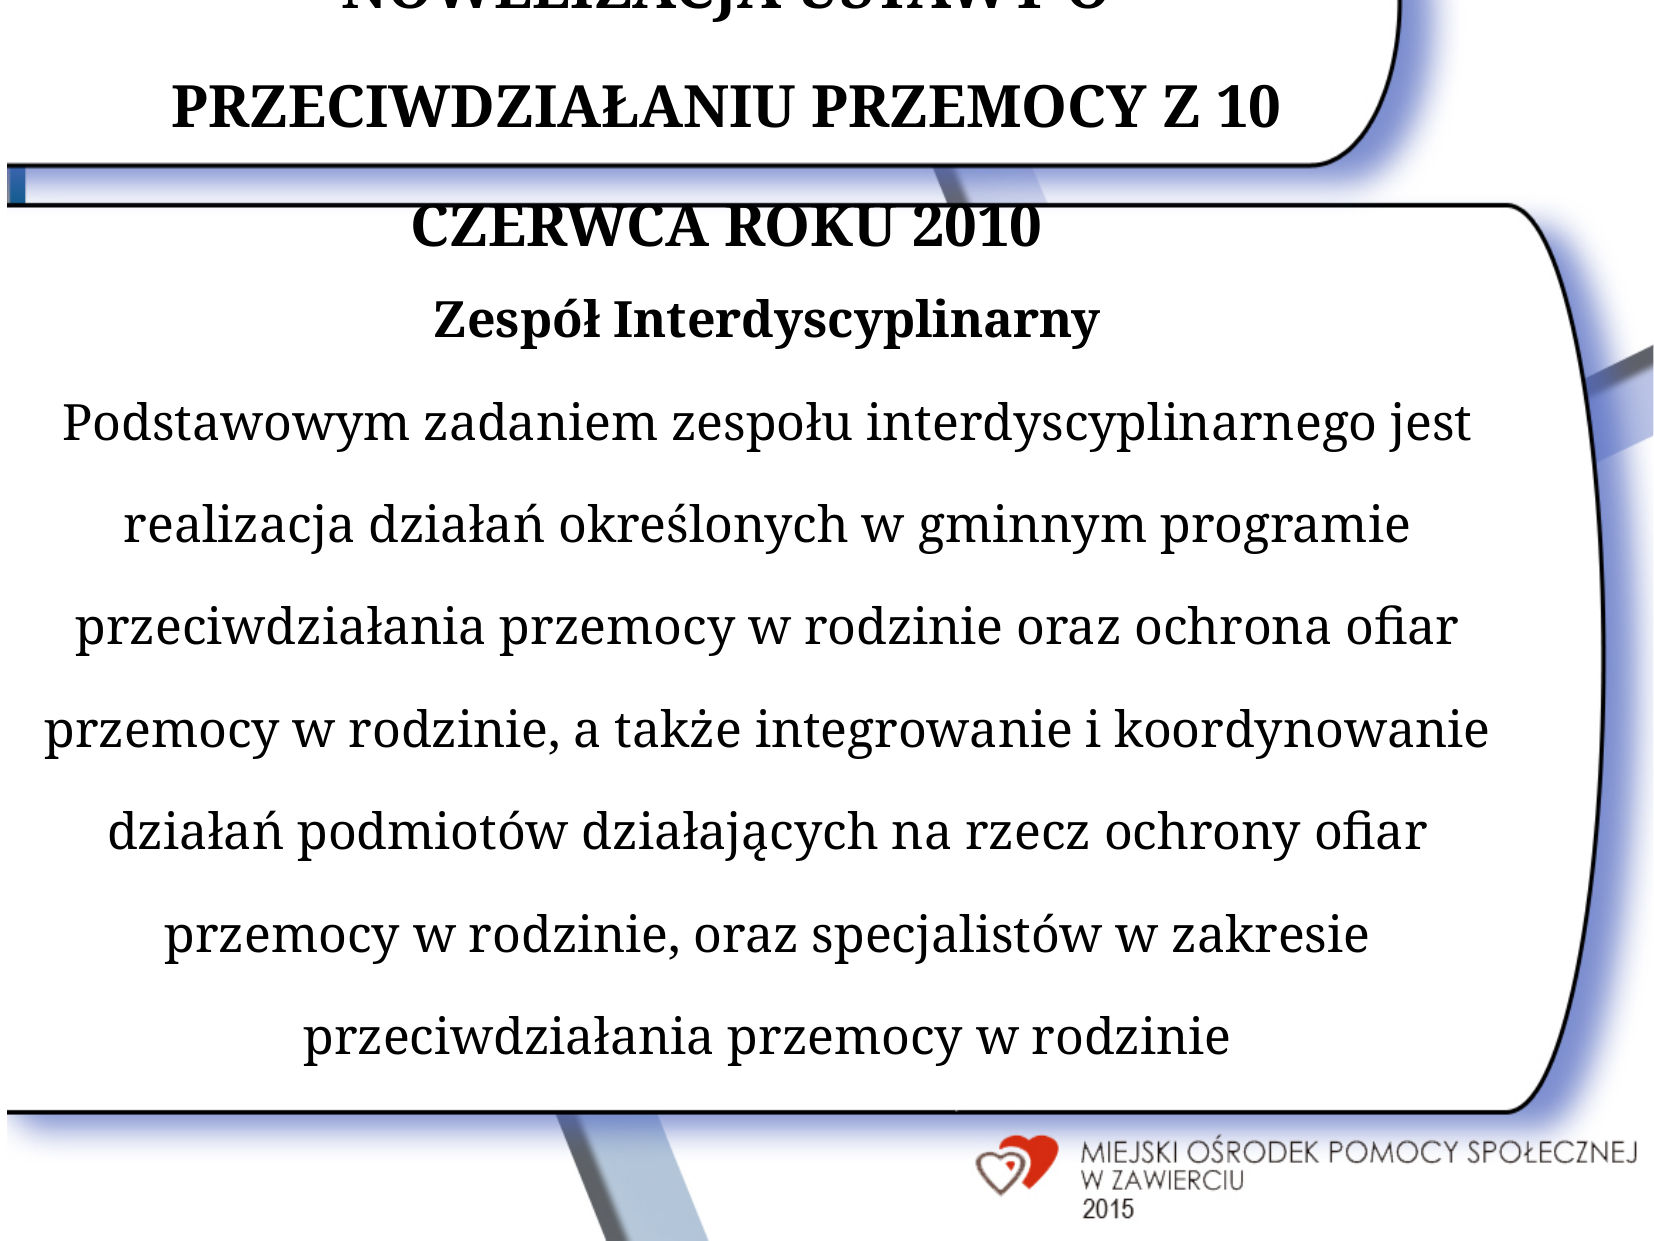

# NOWELIZACJA USTAWY O PRZECIWDZIAŁANIU PRZEMOCY Z 10 CZERWCA ROKU 2010
Zespół Interdyscyplinarny
Podstawowym zadaniem zespołu interdyscyplinarnego jest realizacja działań określonych w gminnym programie przeciwdziałania przemocy w rodzinie oraz ochrona ofiar przemocy w rodzinie, a także integrowanie i koordynowanie działań podmiotów działających na rzecz ochrony ofiar przemocy w rodzinie, oraz specjalistów w zakresie przeciwdziałania przemocy w rodzinie